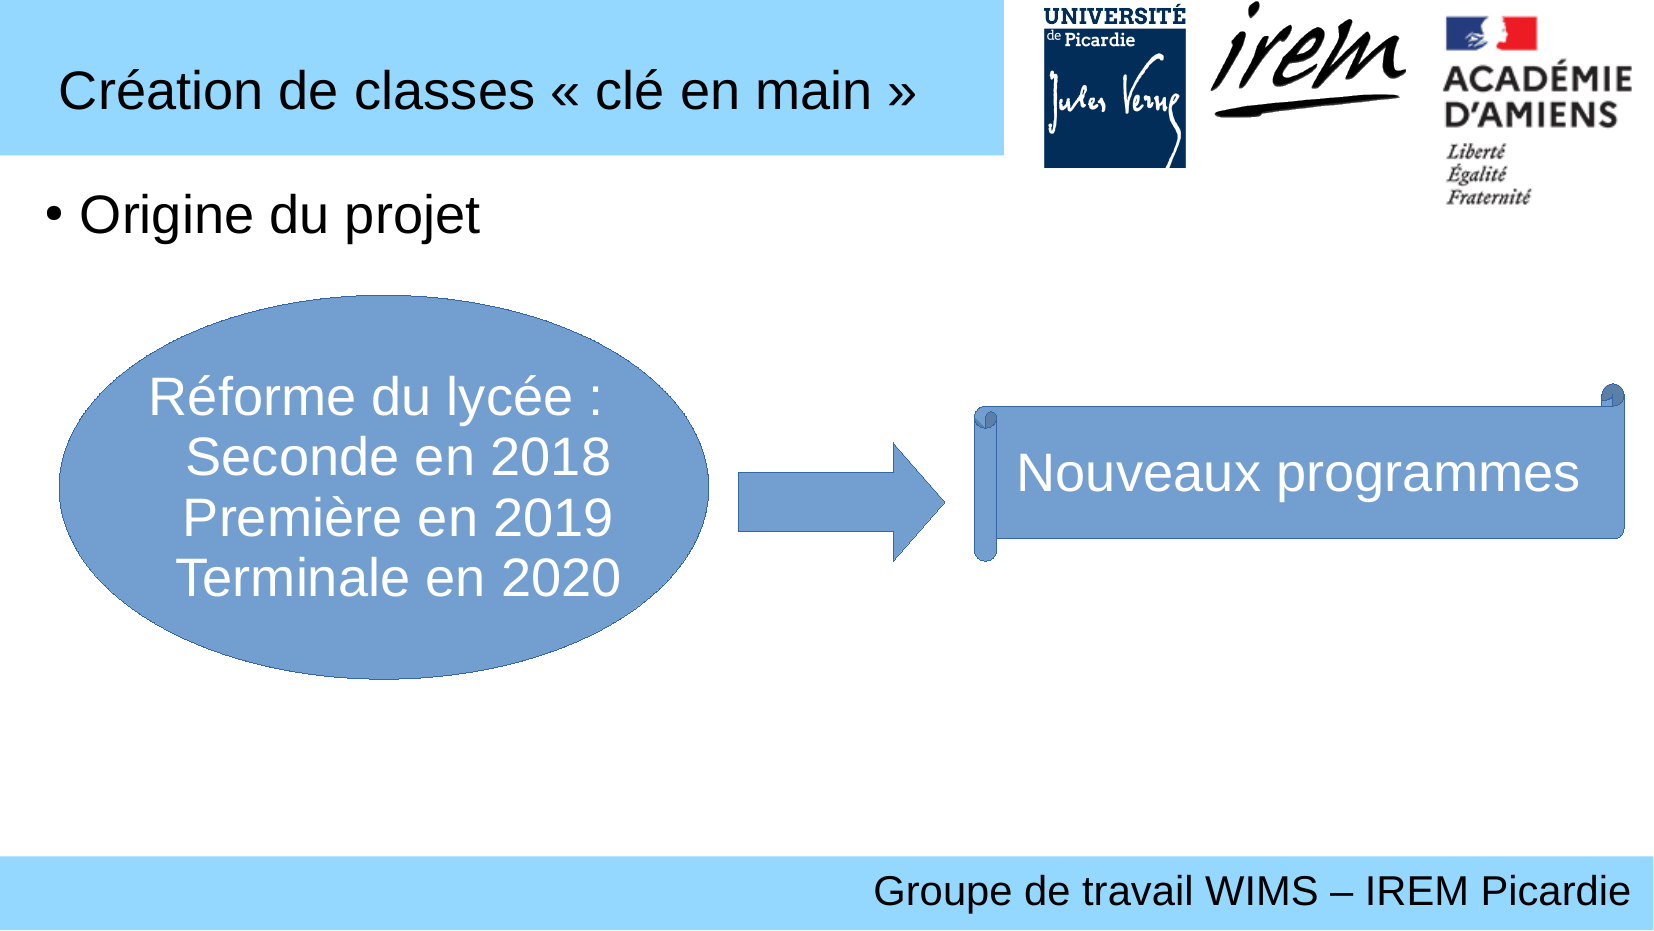

# Création de classes « clé en main »
Origine du projet
Réforme du lycée :
 Seconde en 2018
 Première en 2019
 Terminale en 2020
Nouveaux programmes
 Groupe de travail WIMS – IREM Picardie